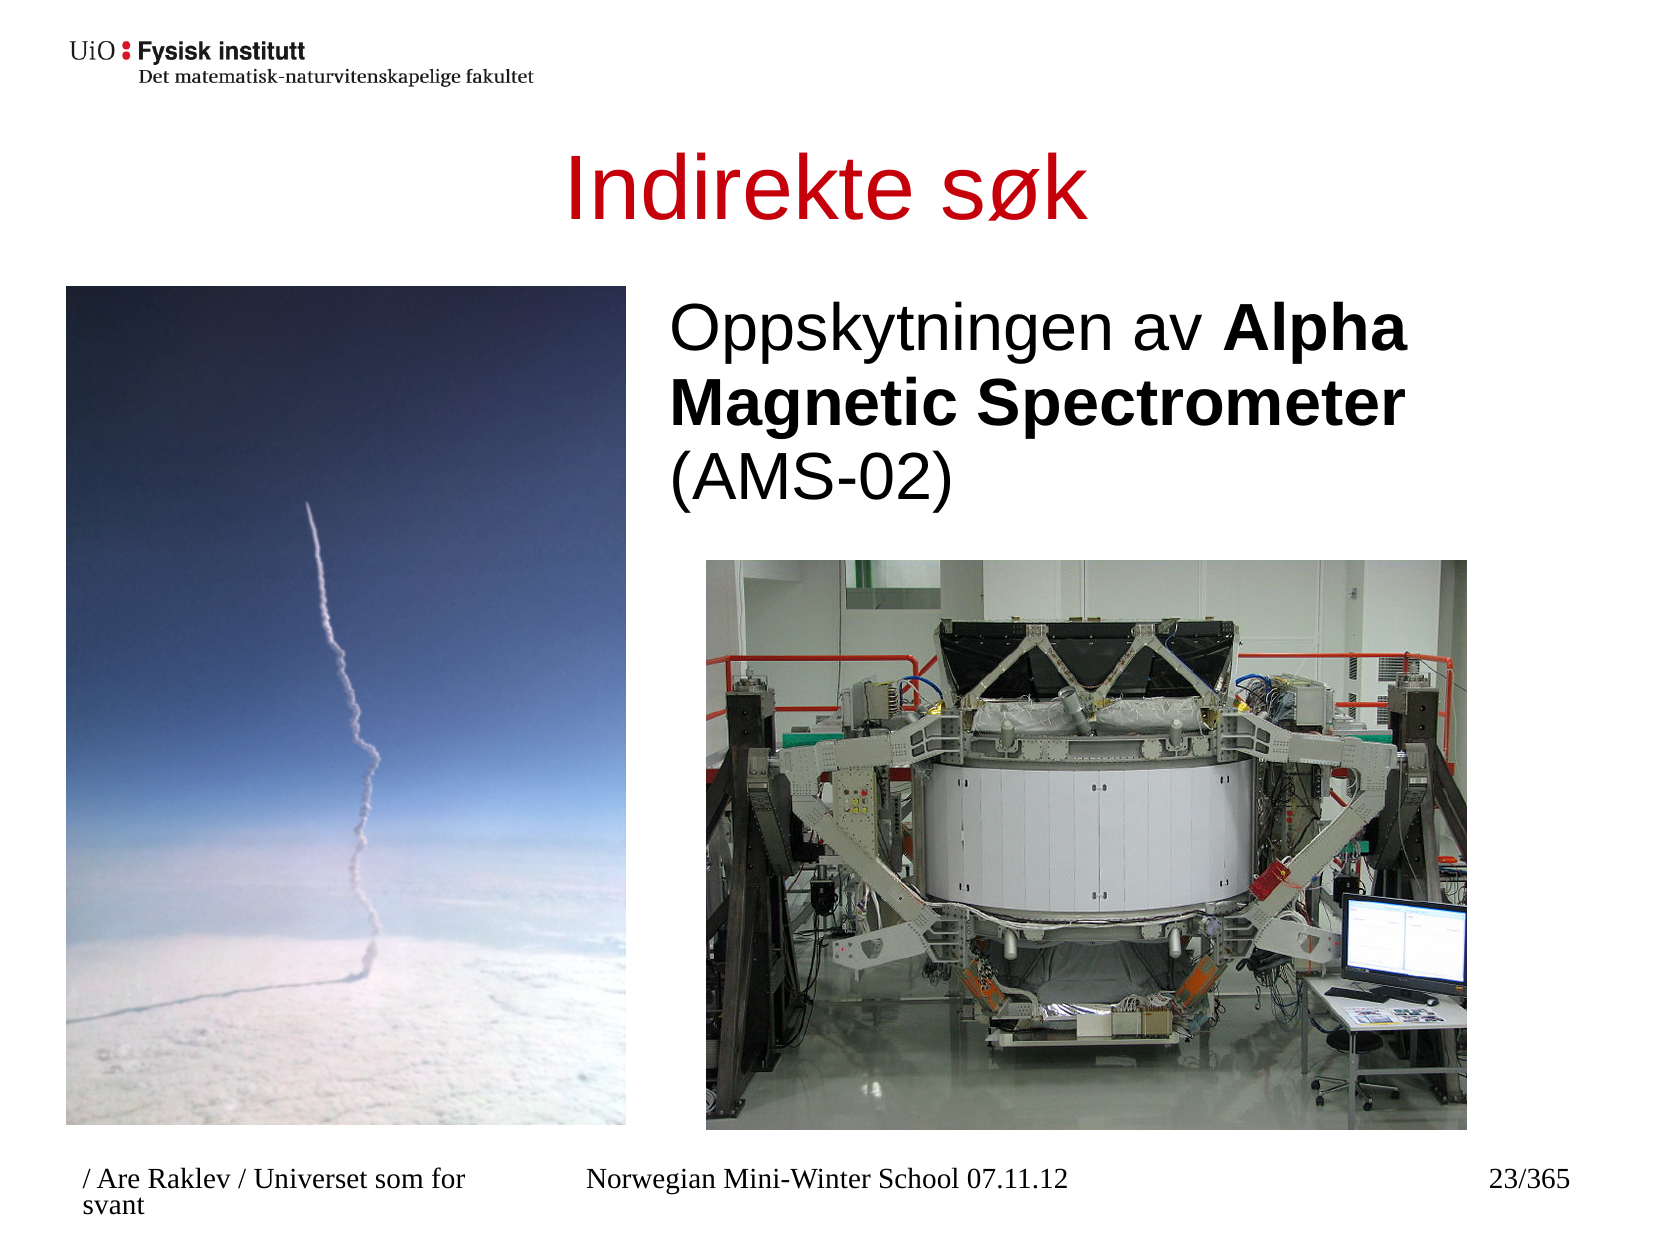

# Indirekte søk
Oppskytningen av Alpha Magnetic Spectrometer (AMS-02)
/ Are Raklev / Universet som forsvant
Norwegian Mini-Winter School 07.11.12
23